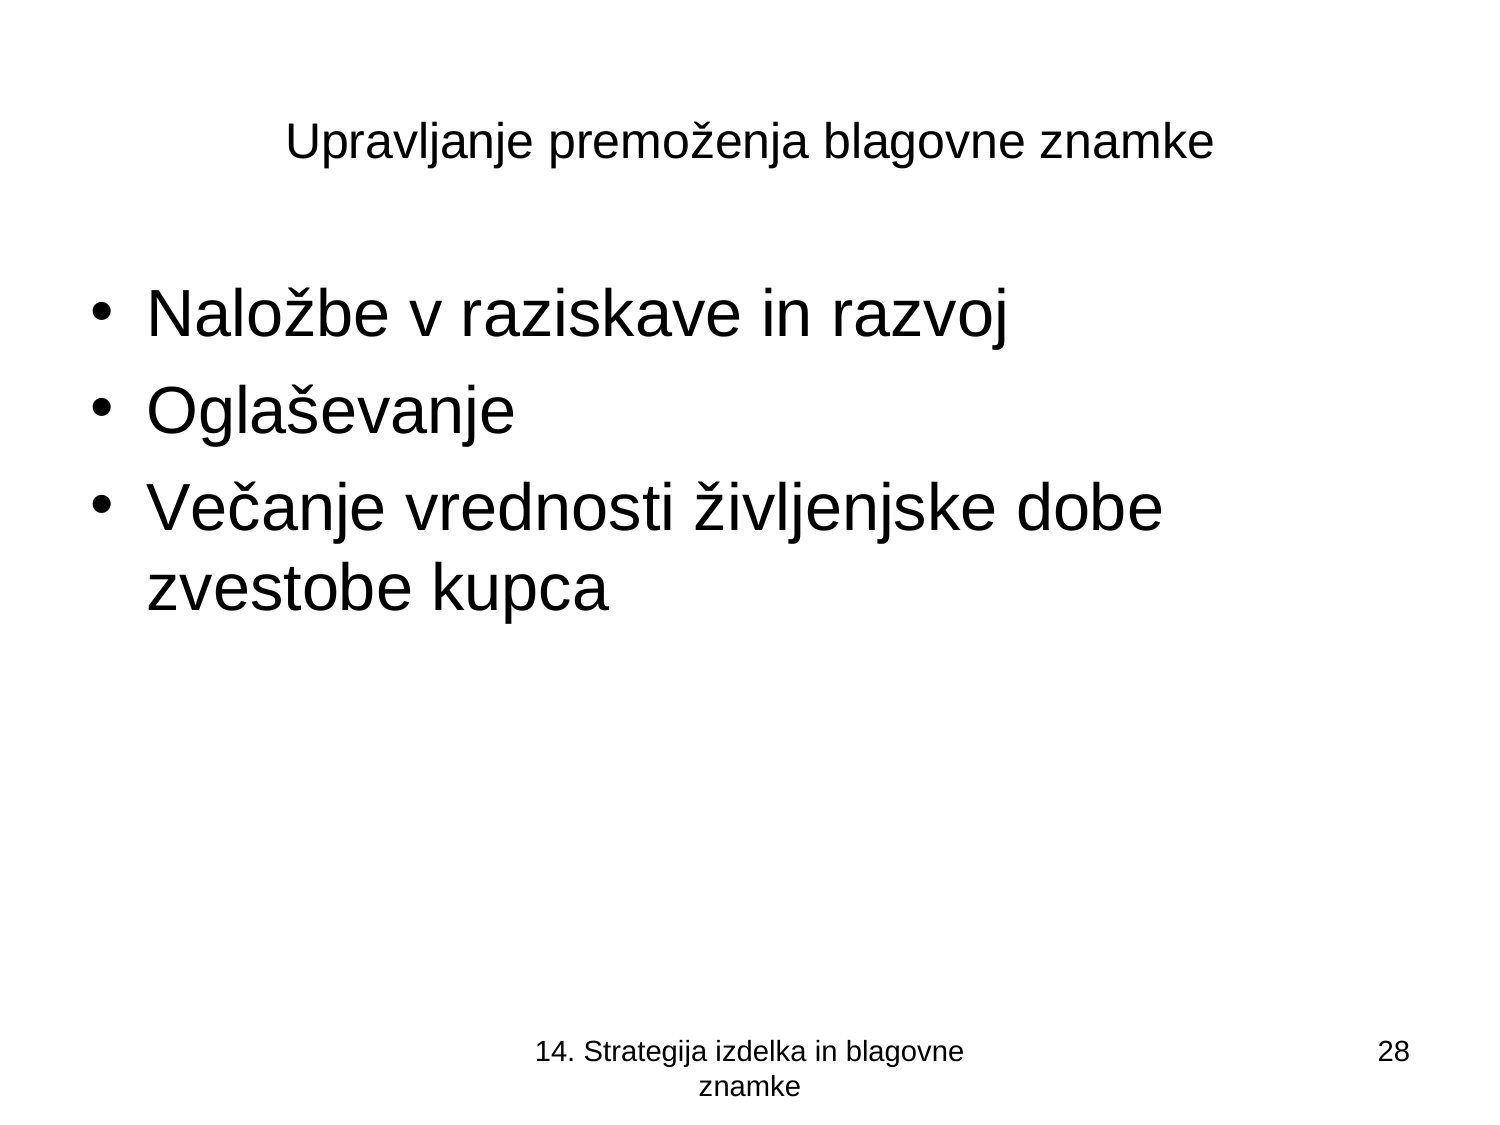

# Upravljanje premoženja blagovne znamke
Naložbe v raziskave in razvoj
Oglaševanje
Večanje vrednosti življenjske dobe zvestobe kupca
14. Strategija izdelka in blagovne znamke